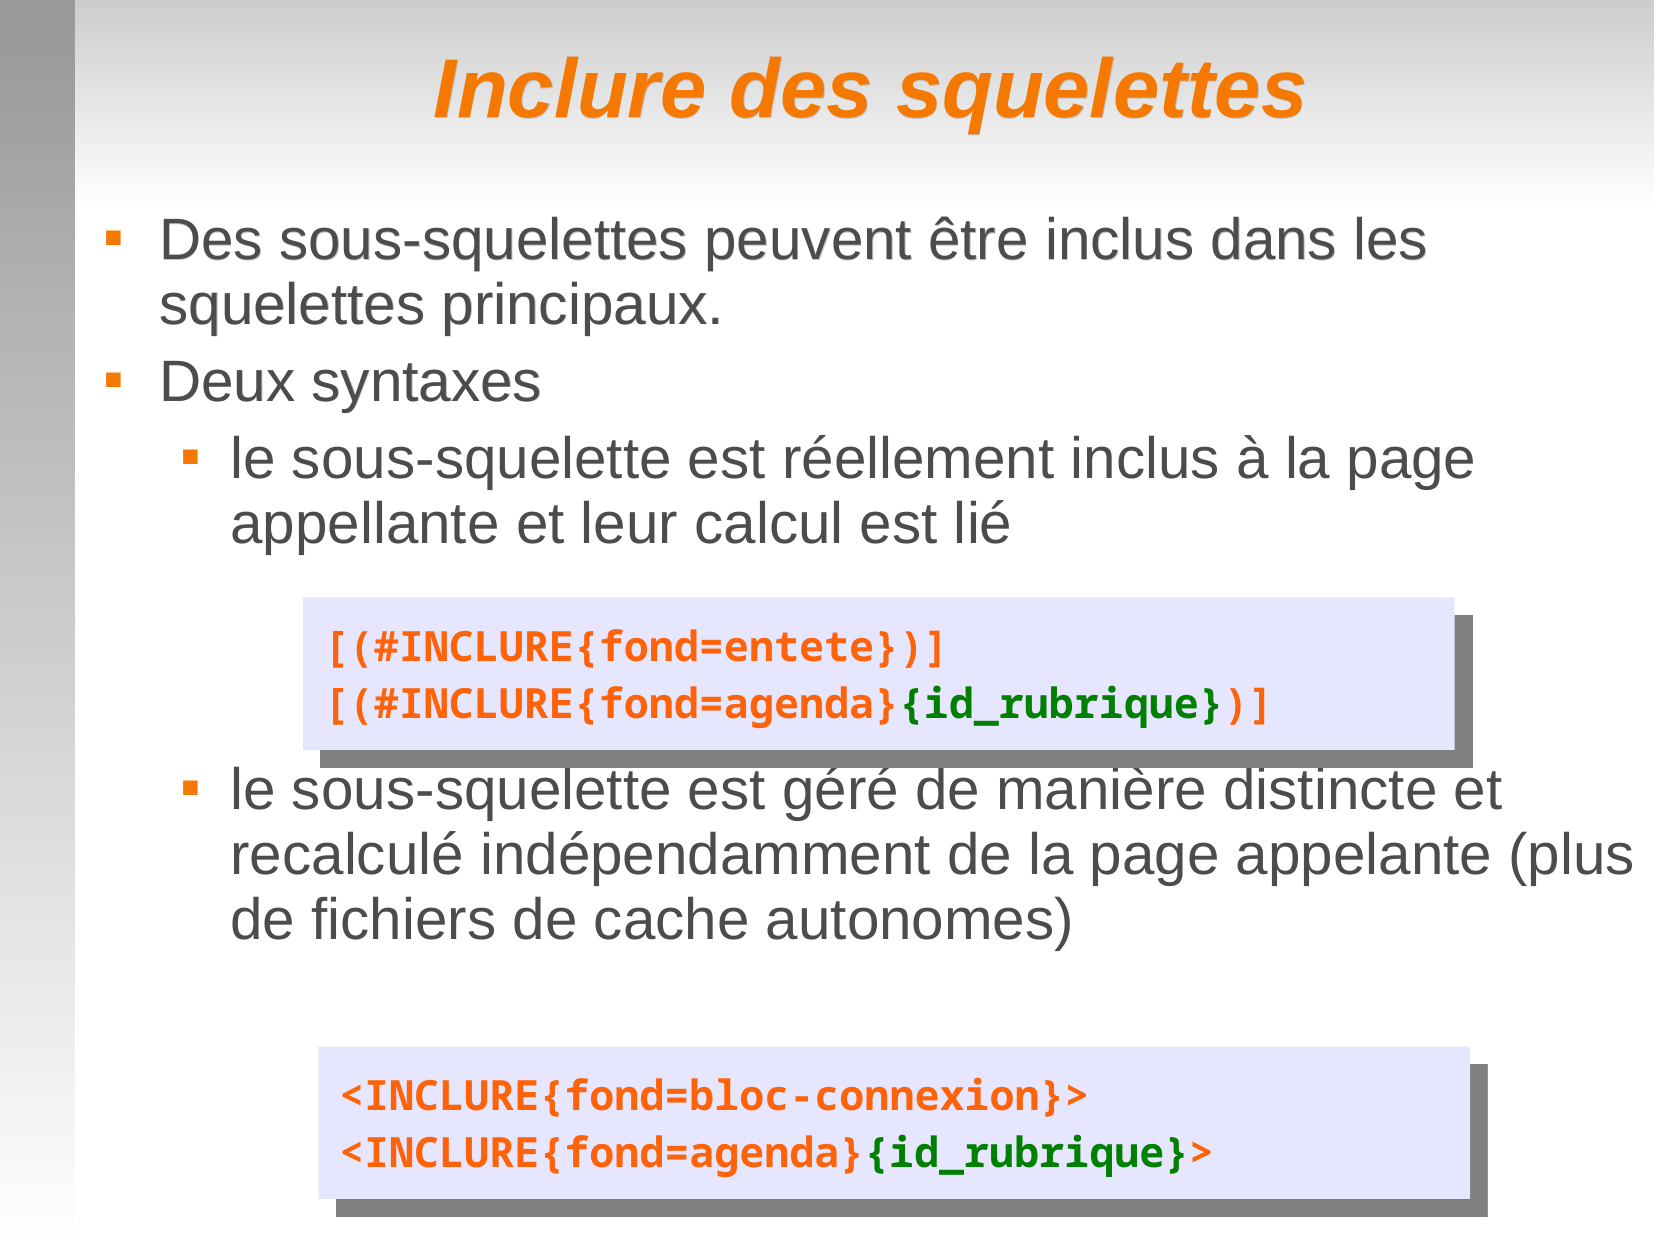

# Inclure des squelettes
Des sous-squelettes peuvent être inclus dans les squelettes principaux.
Deux syntaxes
le sous-squelette est réellement inclus à la page appellante et leur calcul est lié
le sous-squelette est géré de manière distincte et recalculé indépendamment de la page appelante (plus de fichiers de cache autonomes)
[(#INCLURE{fond=entete})]
[(#INCLURE{fond=agenda}{id_rubrique})]
<INCLURE{fond=bloc-connexion}>
<INCLURE{fond=agenda}{id_rubrique}>